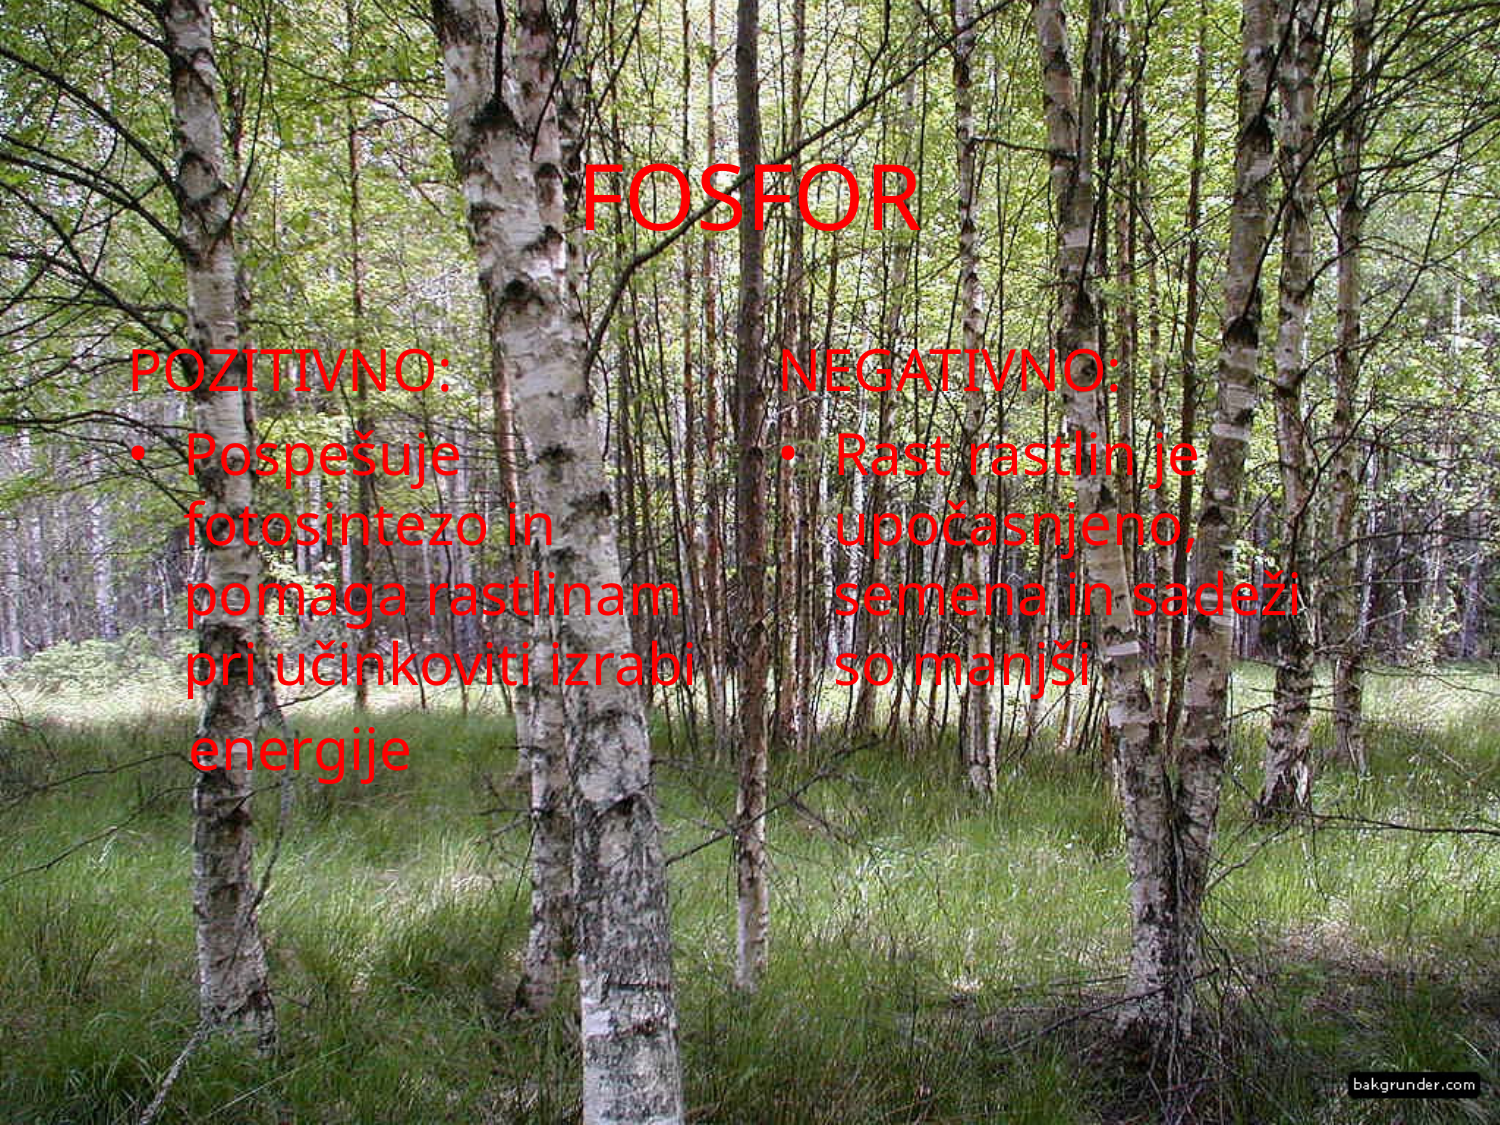

# FOSFOR
POZITIVNO:
Pospešuje fotosintezo in pomaga rastlinam pri učinkoviti izrabi
 energije
NEGATIVNO:
Rast rastlin je upočasnjeno, semena in sadeži so manjši